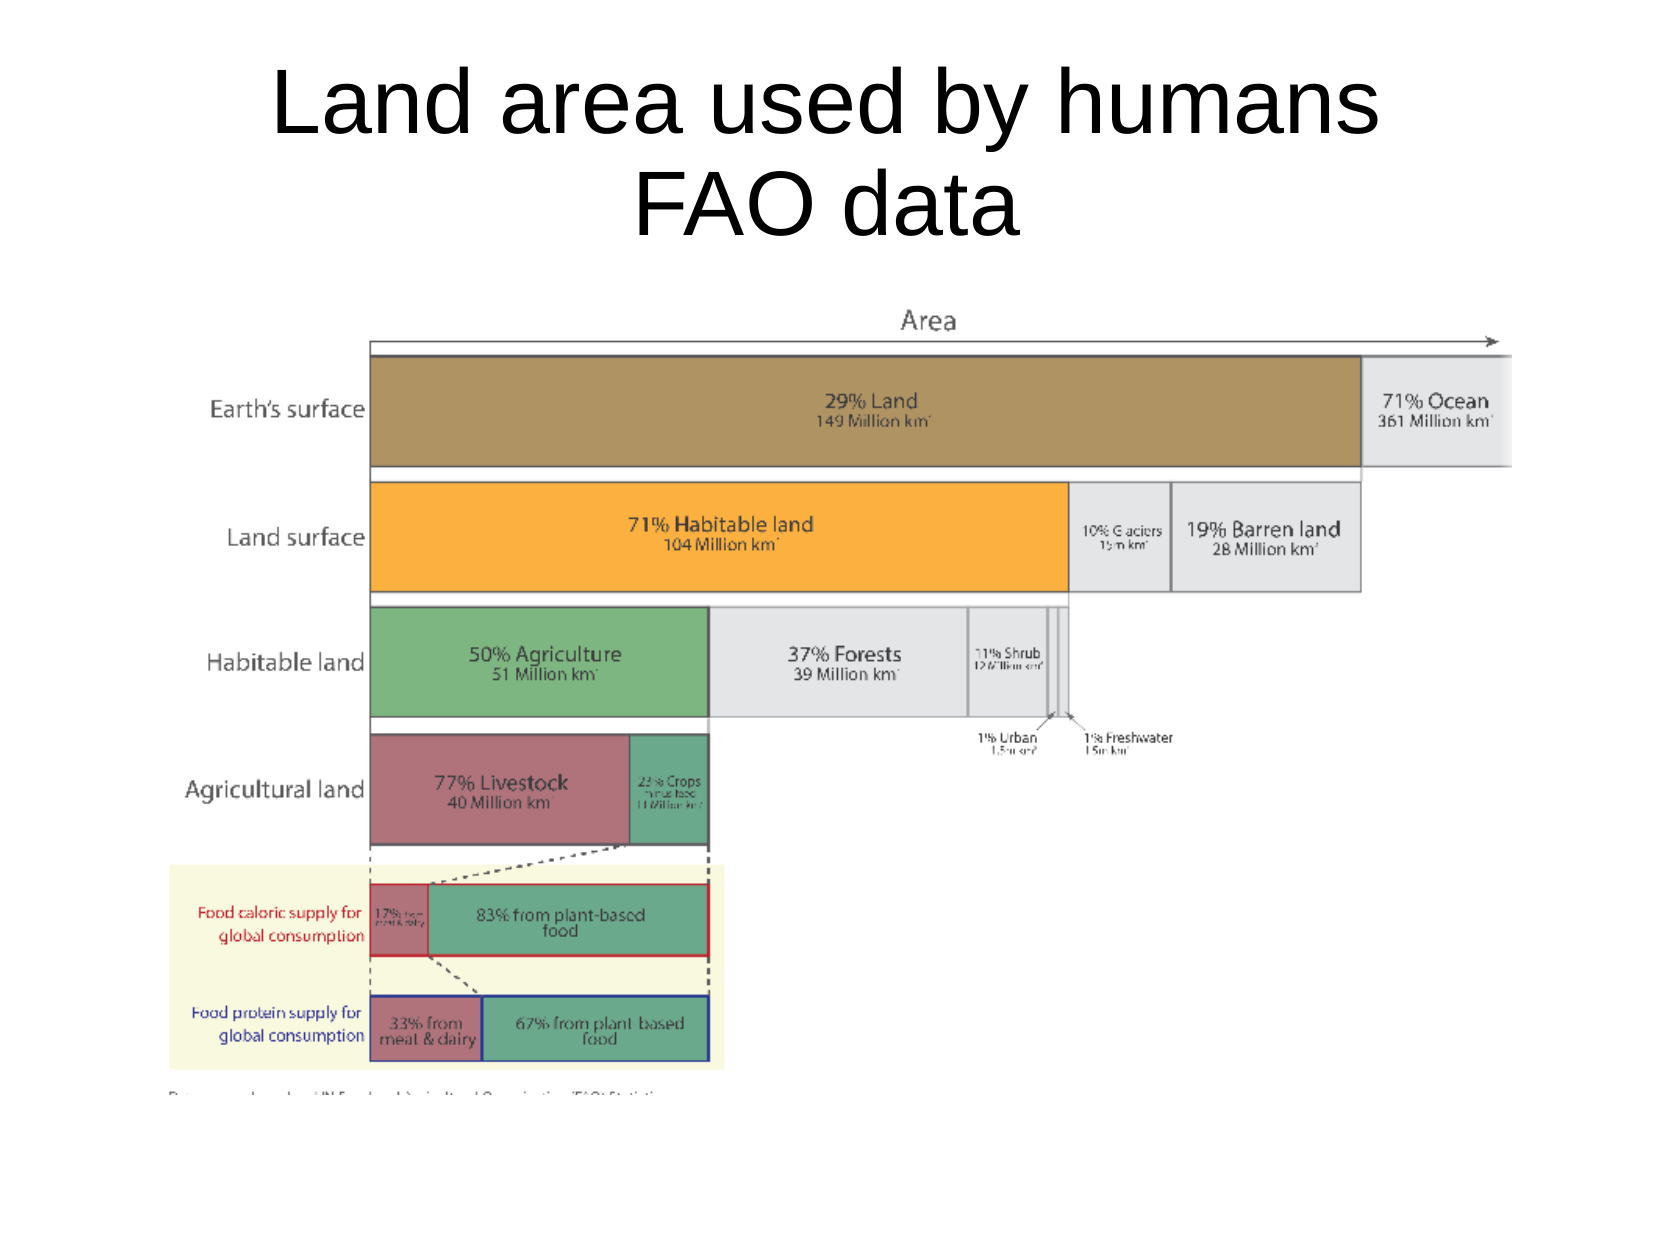

# Land area used by humans FAO data